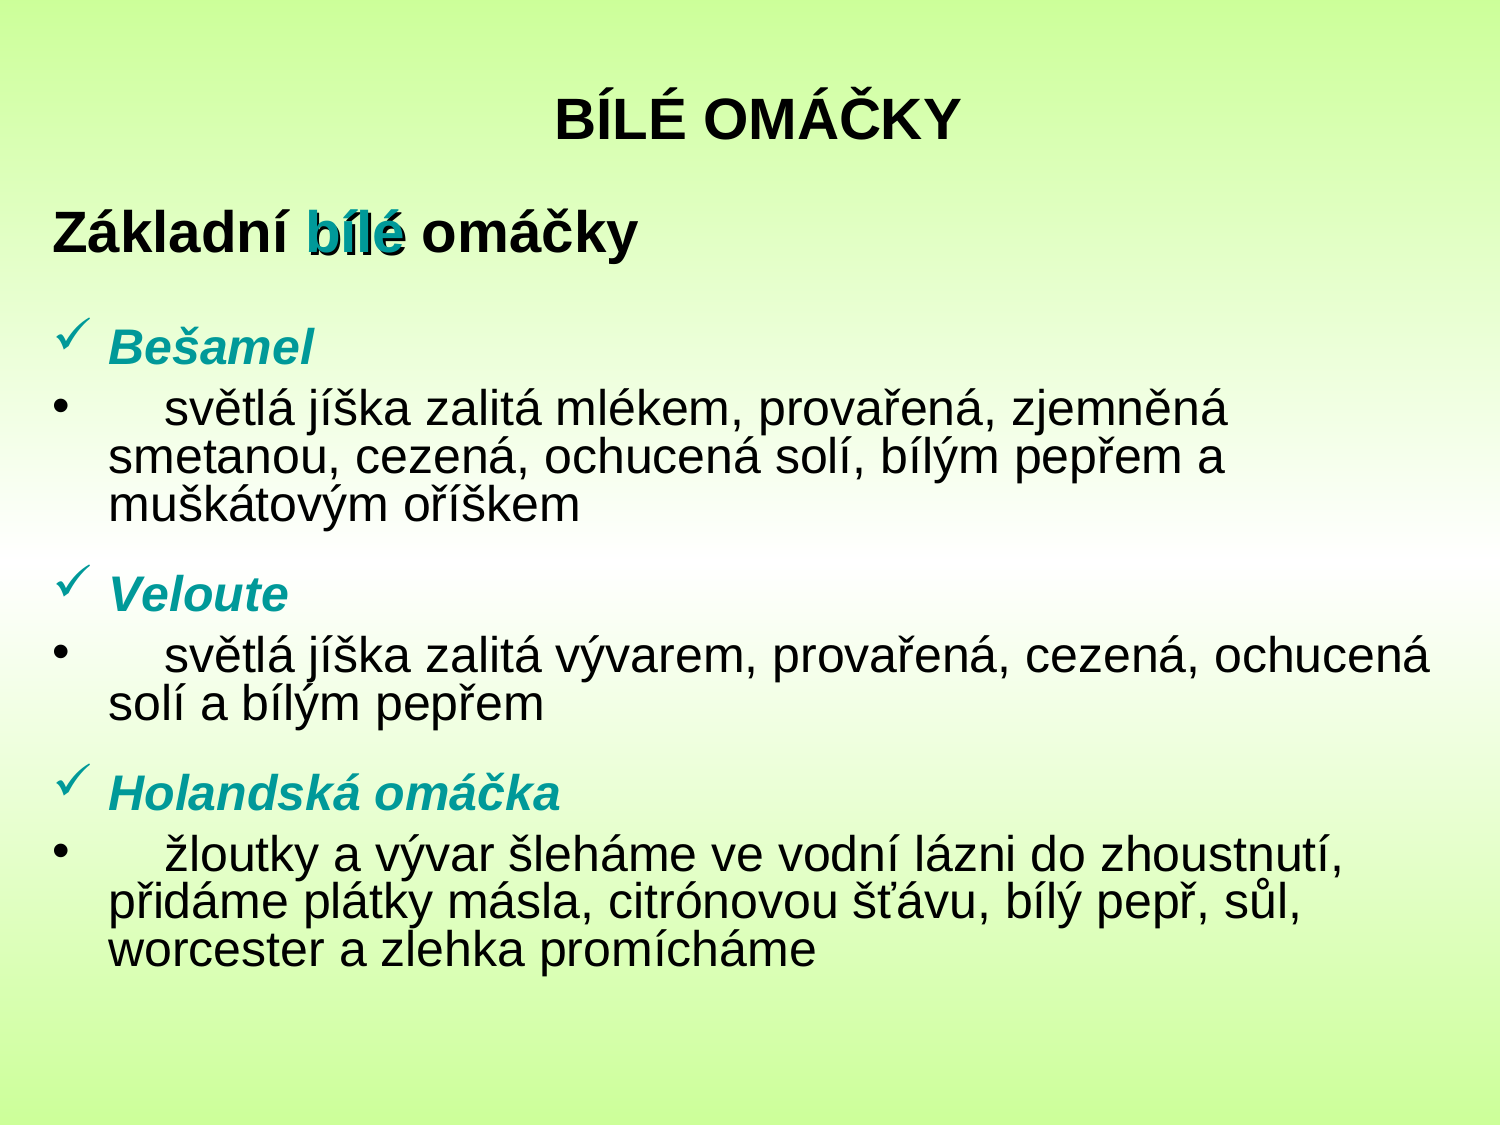

# BÍLÉ OMÁČKY
Základní bílé omáčky
Bešamel
 světlá jíška zalitá mlékem, provařená, zjemněná smetanou, cezená, ochucená solí, bílým pepřem a muškátovým oříškem
Veloute
 světlá jíška zalitá vývarem, provařená, cezená, ochucená solí a bílým pepřem
Holandská omáčka
 žloutky a vývar šleháme ve vodní lázni do zhoustnutí, přidáme plátky másla, citrónovou šťávu, bílý pepř, sůl, worcester a zlehka promícháme